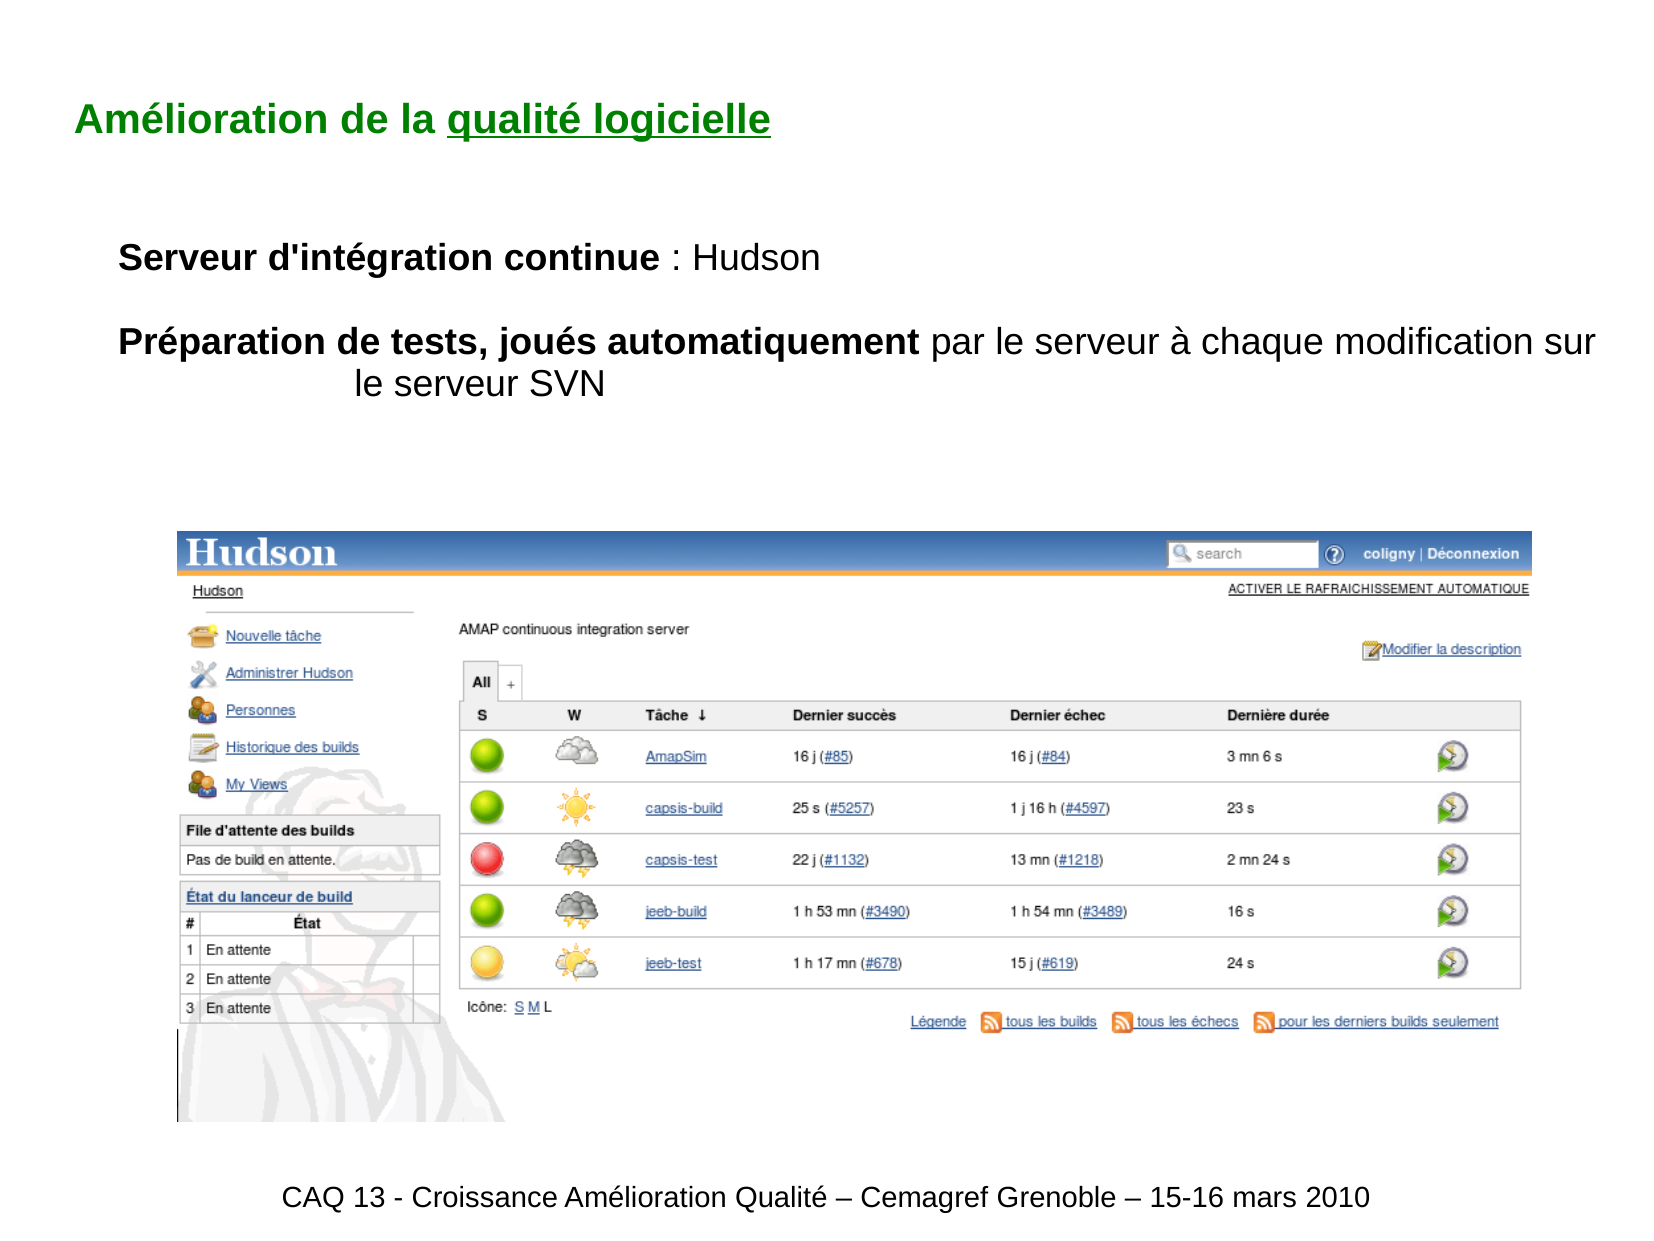

Amélioration de la qualité logicielle
Serveur d'intégration continue : Hudson
Préparation de tests, joués automatiquement par le serveur à chaque modification sur le serveur SVN